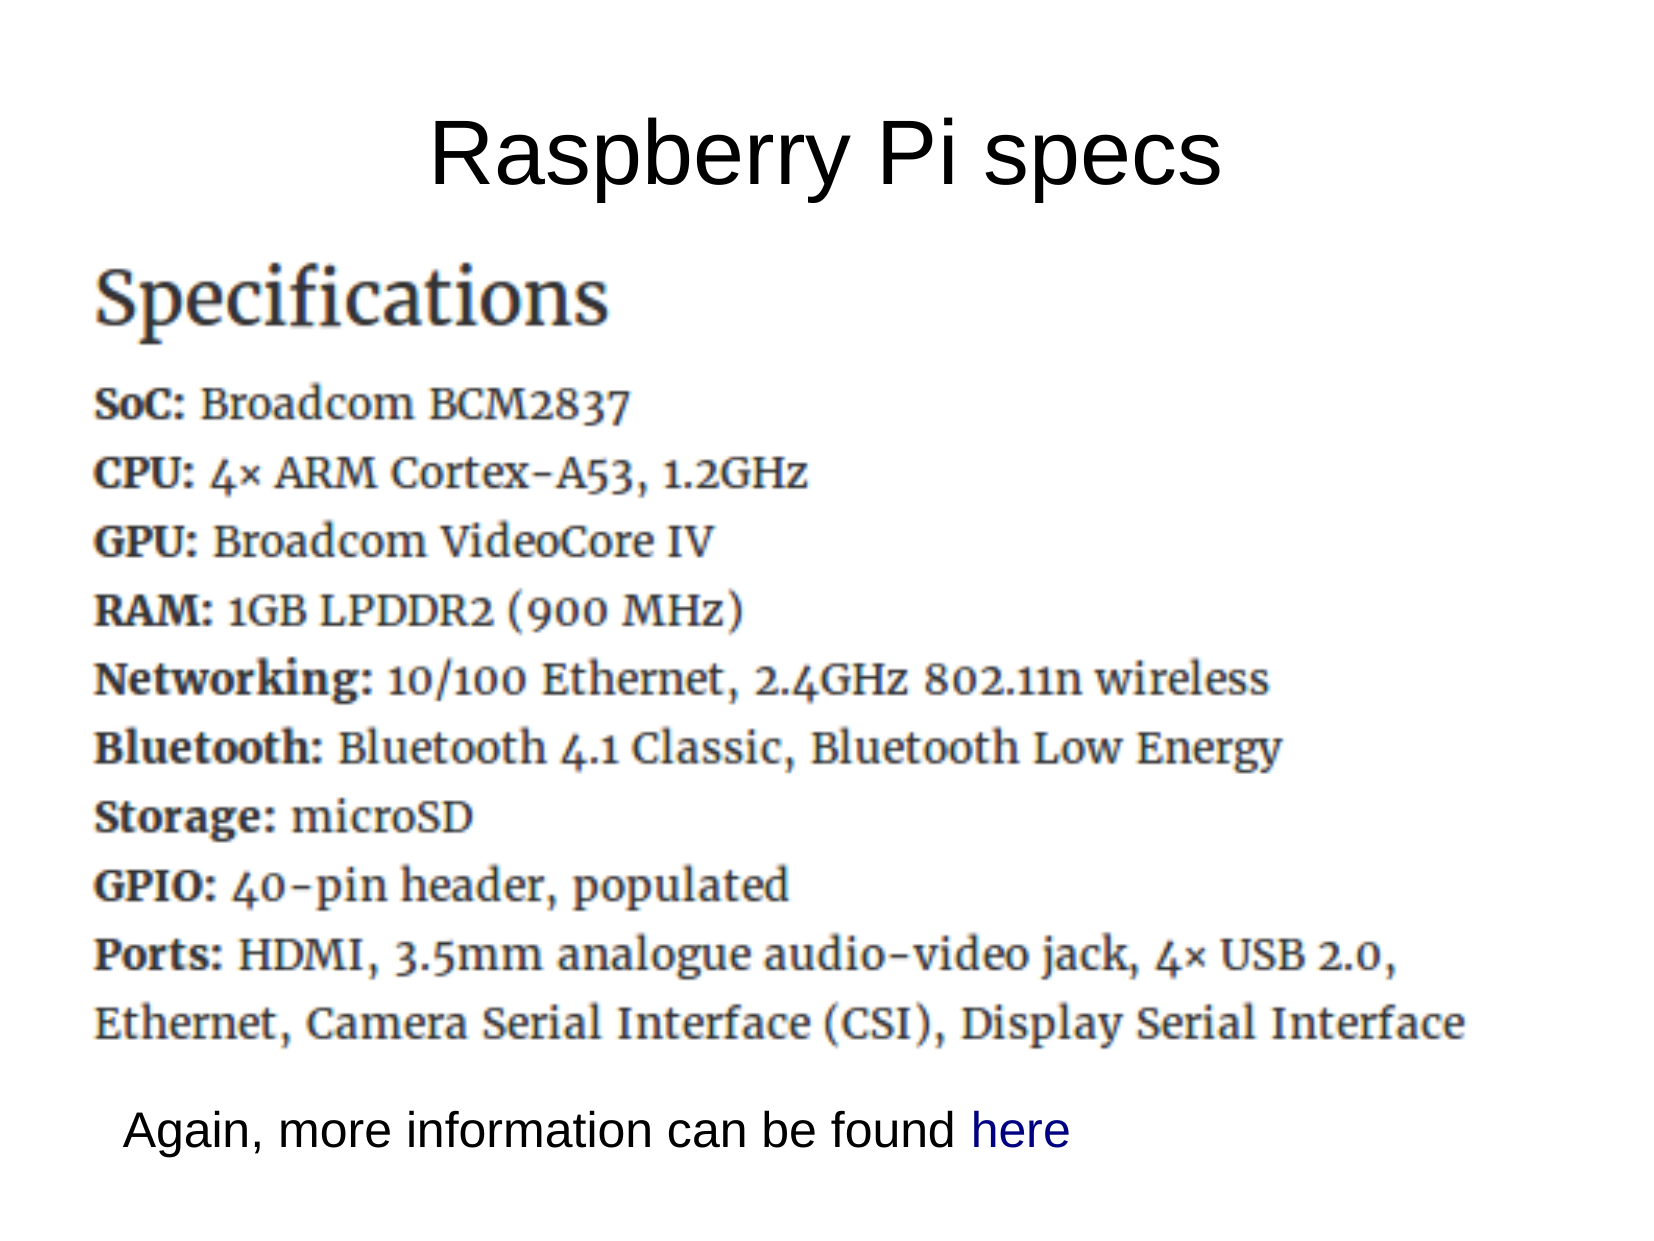

# Raspberry Pi specs
Again, more information can be found here